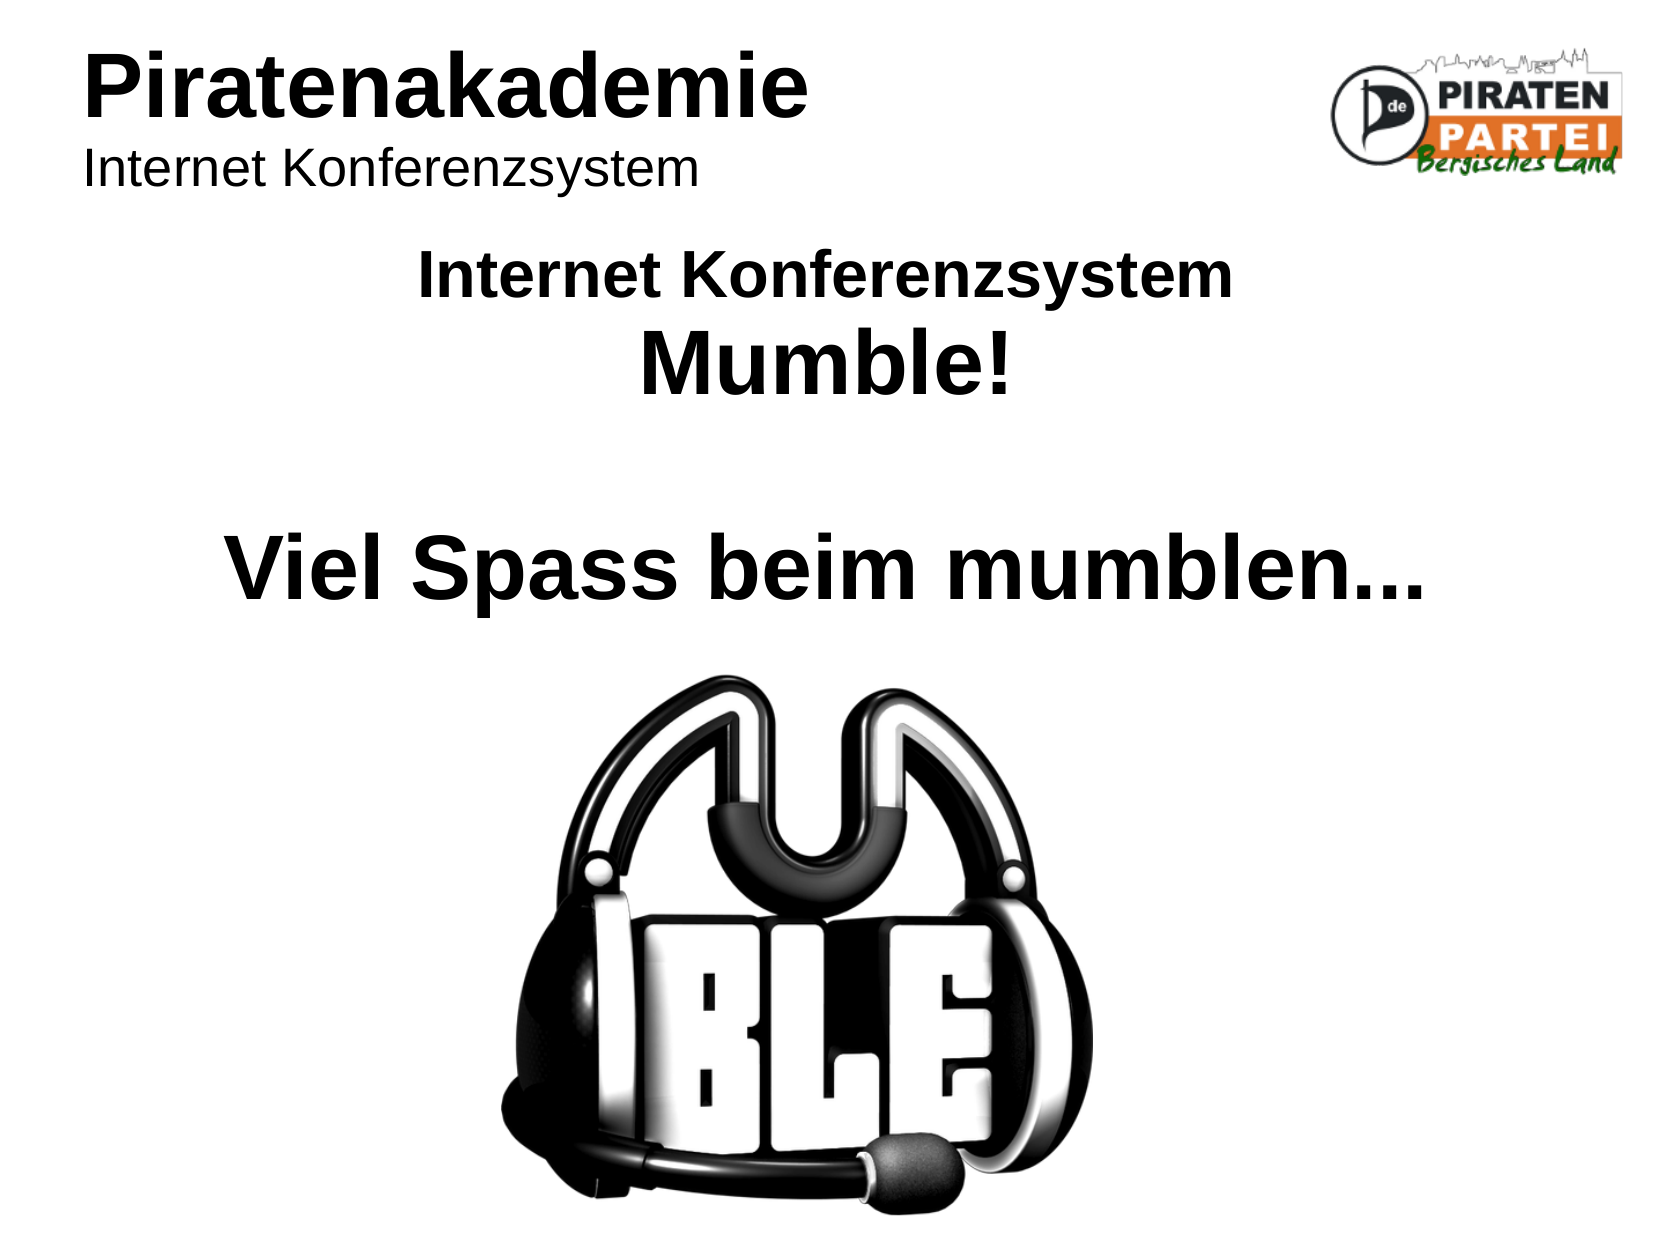

# Piratenakademie Internet Konferenzsystem
Internet Konferenzsystem
Mumble!
Viel Spass beim mumblen...